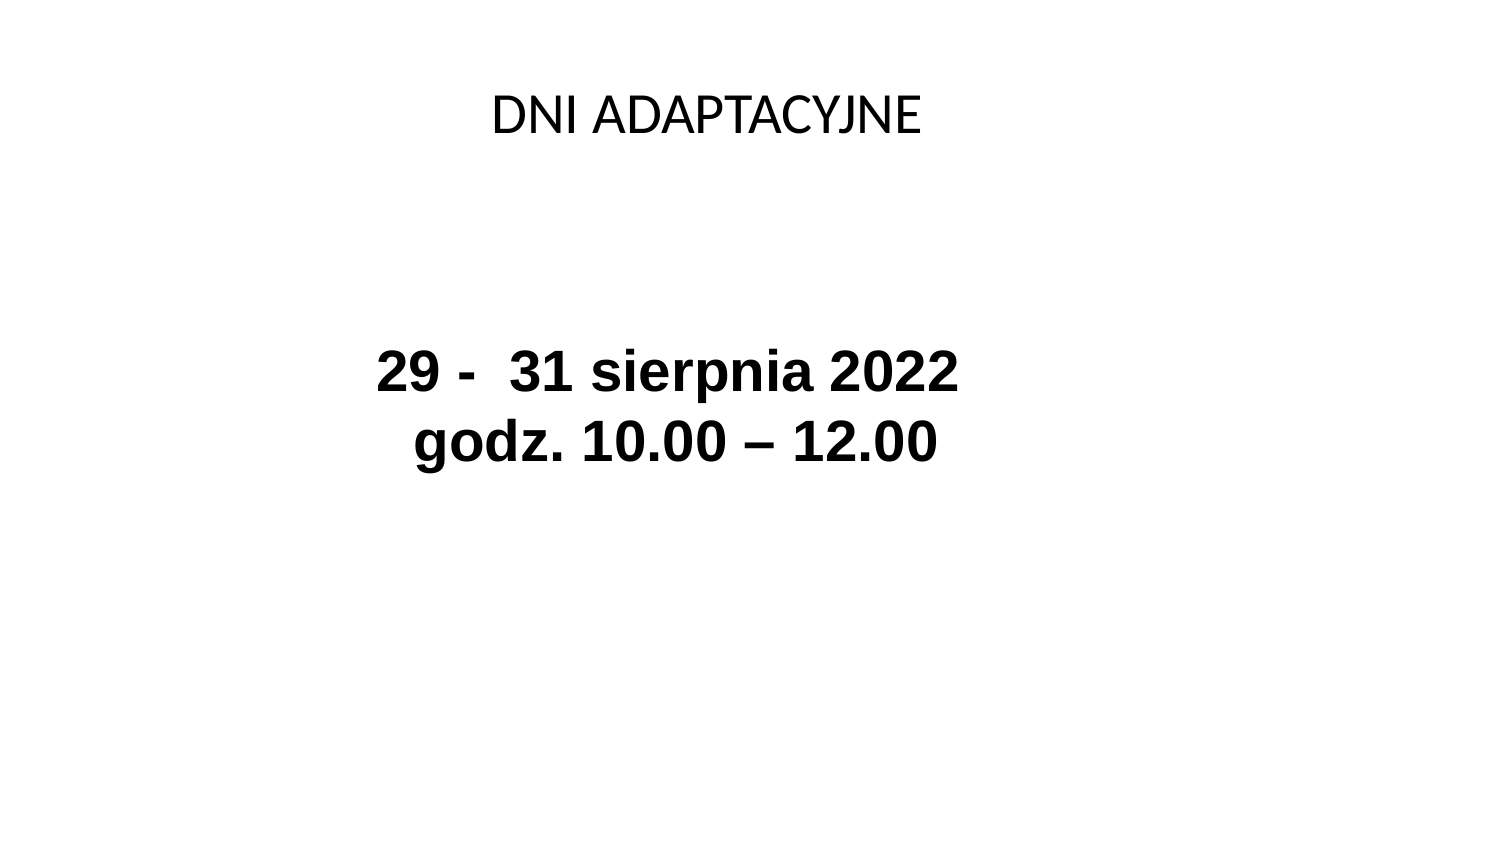

DNI ADAPTACYJNE
29 - 31 sierpnia 2022
godz. 10.00 – 12.00